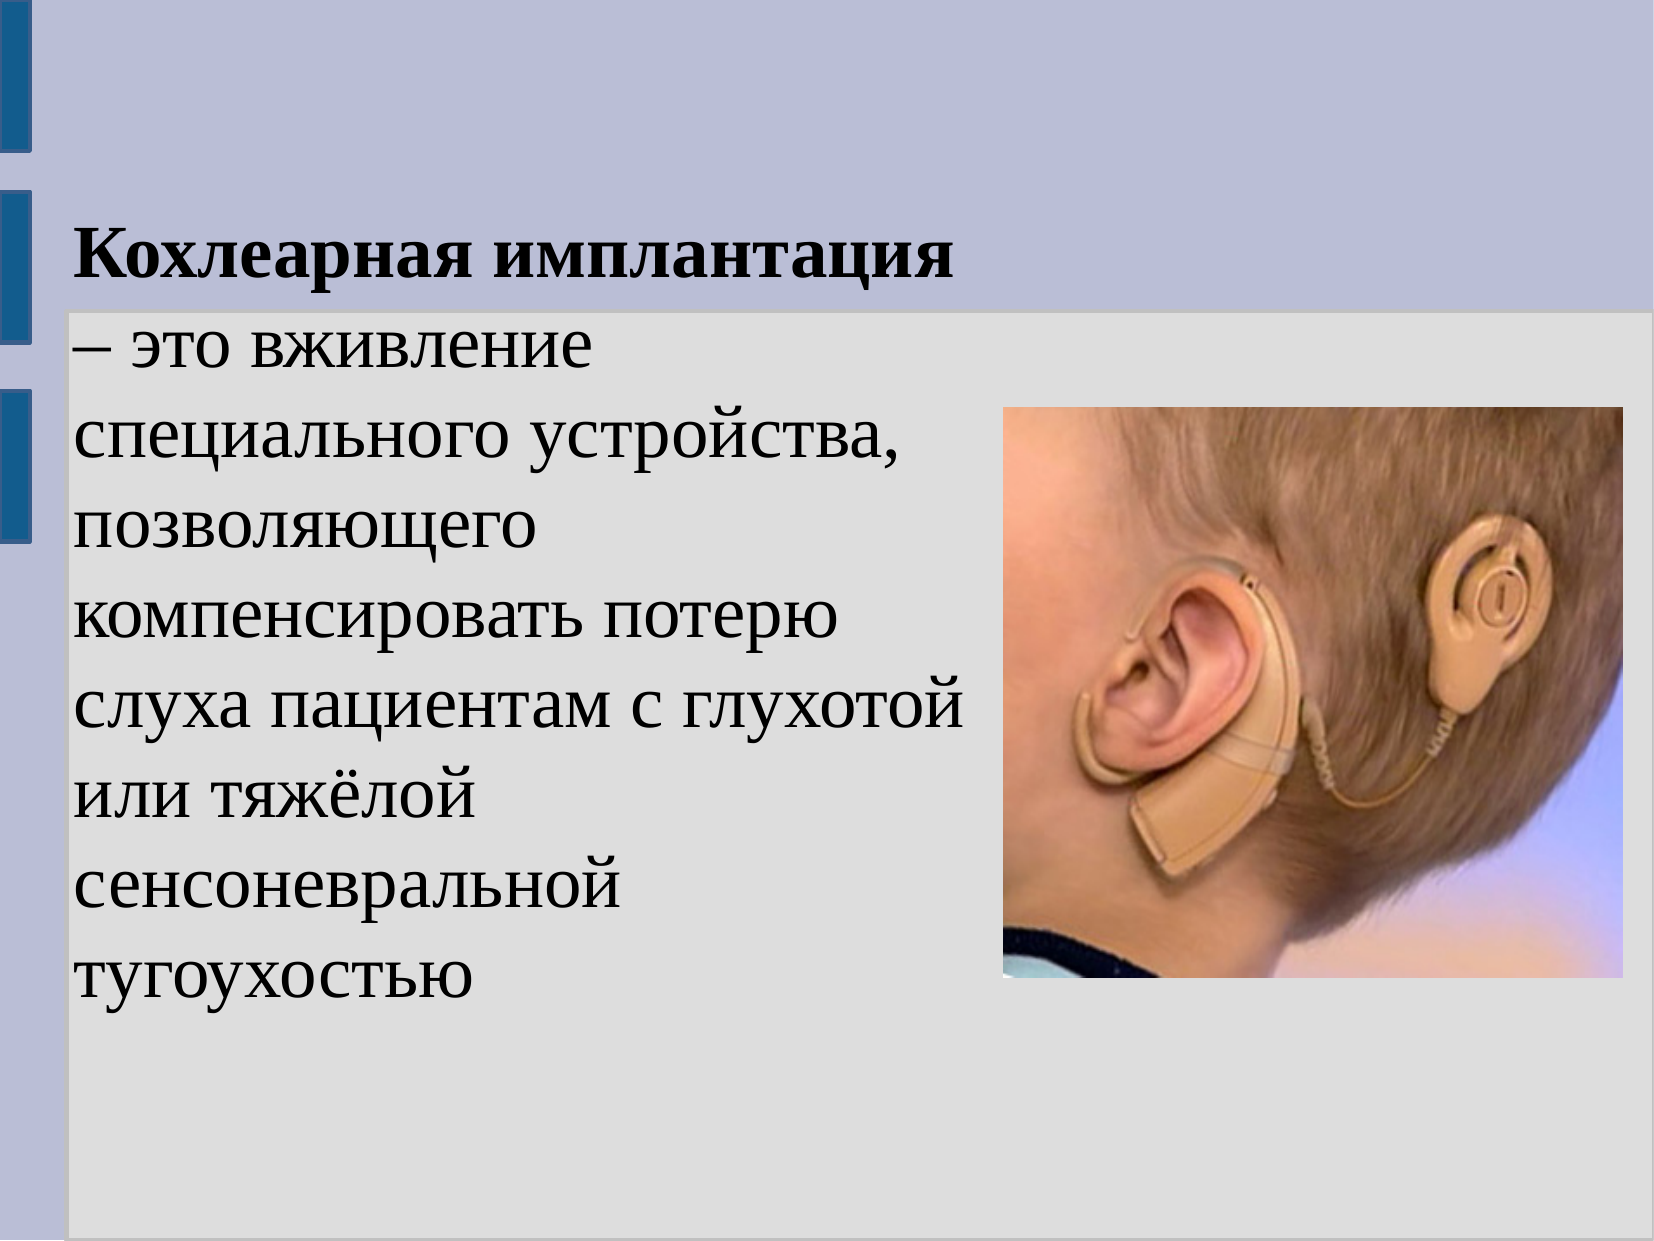

Кохлеарная имплантация – это вживление специального устройства, позволяющего компенсировать потерю слуха пациентам с глухотой или тяжёлой сенсоневральной тугоухостью